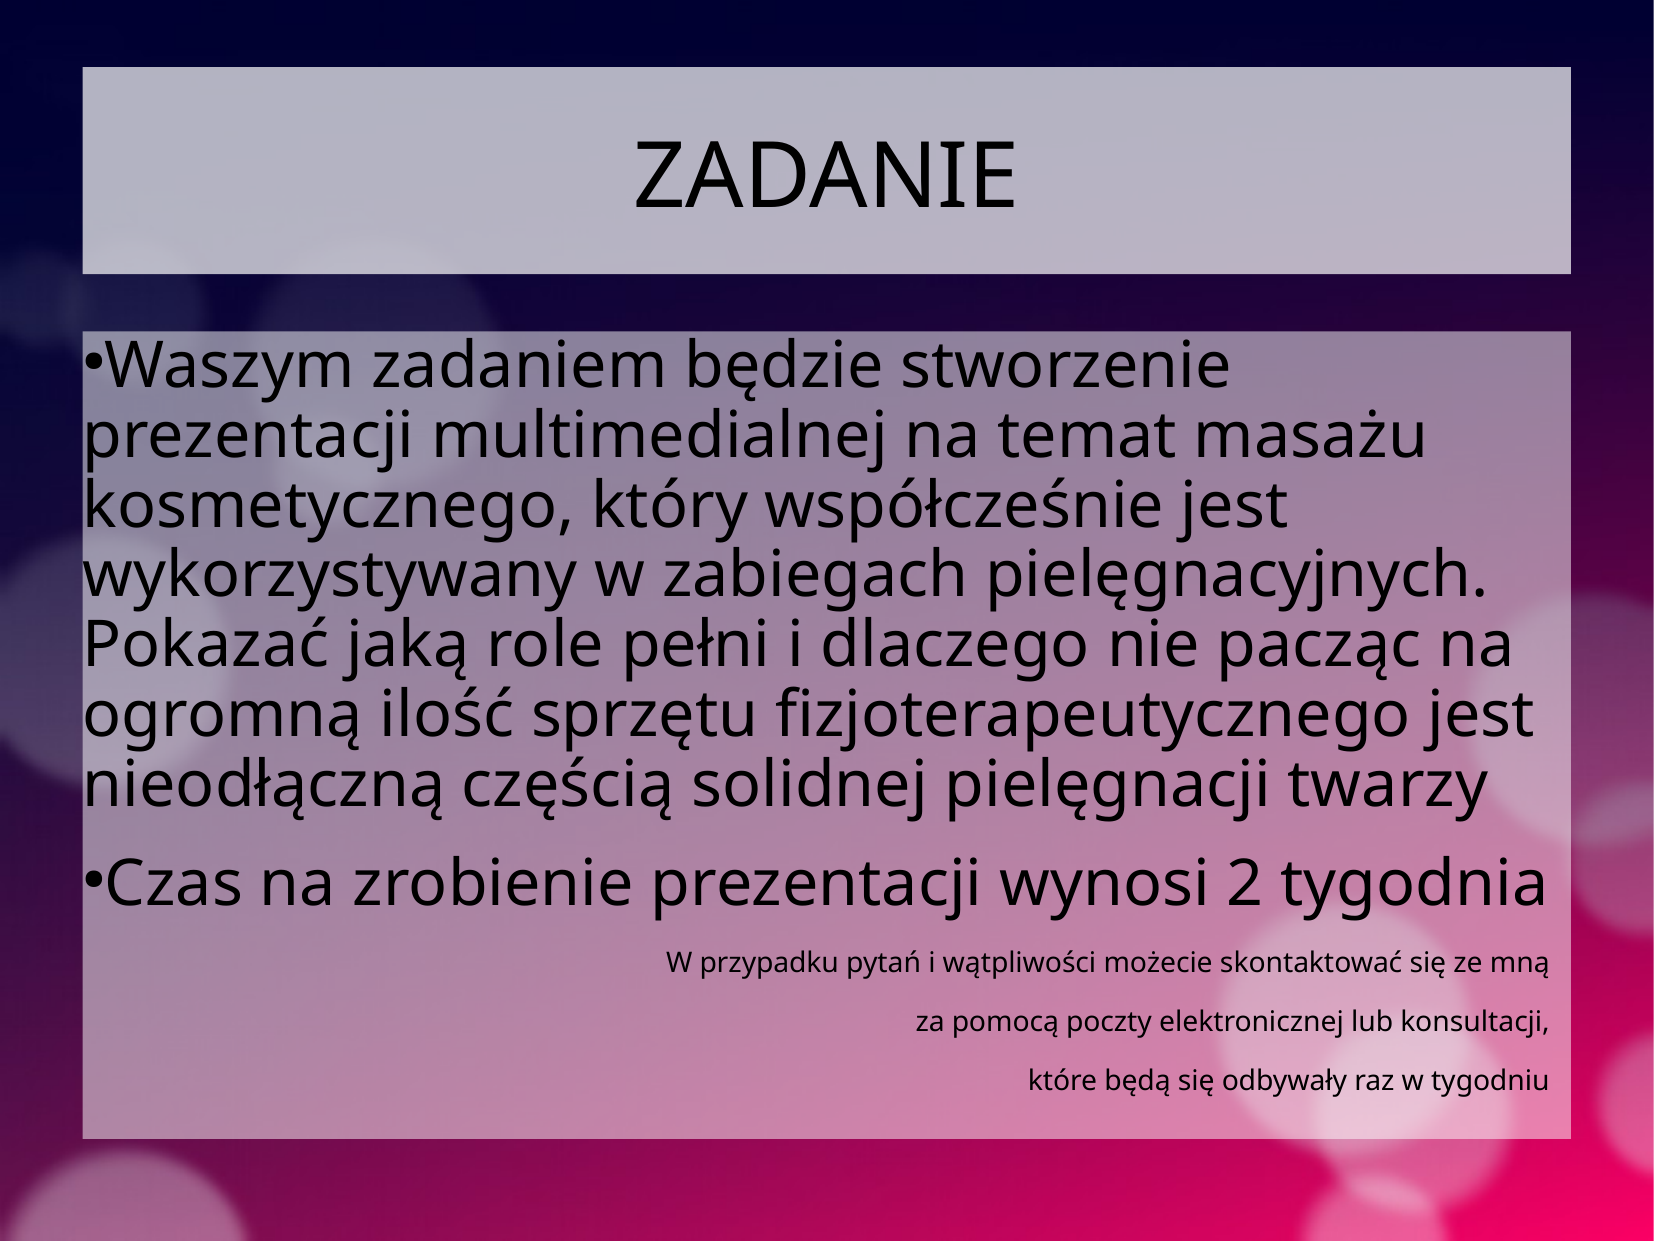

# ZADANIE
Waszym zadaniem będzie stworzenie prezentacji multimedialnej na temat masażu kosmetycznego, który współcześnie jest wykorzystywany w zabiegach pielęgnacyjnych. Pokazać jaką role pełni i dlaczego nie pacząc na ogromną ilość sprzętu fizjoterapeutycznego jest nieodłączną częścią solidnej pielęgnacji twarzy
Czas na zrobienie prezentacji wynosi 2 tygodnia
W przypadku pytań i wątpliwości możecie skontaktować się ze mną
za pomocą poczty elektronicznej lub konsultacji,
które będą się odbywały raz w tygodniu